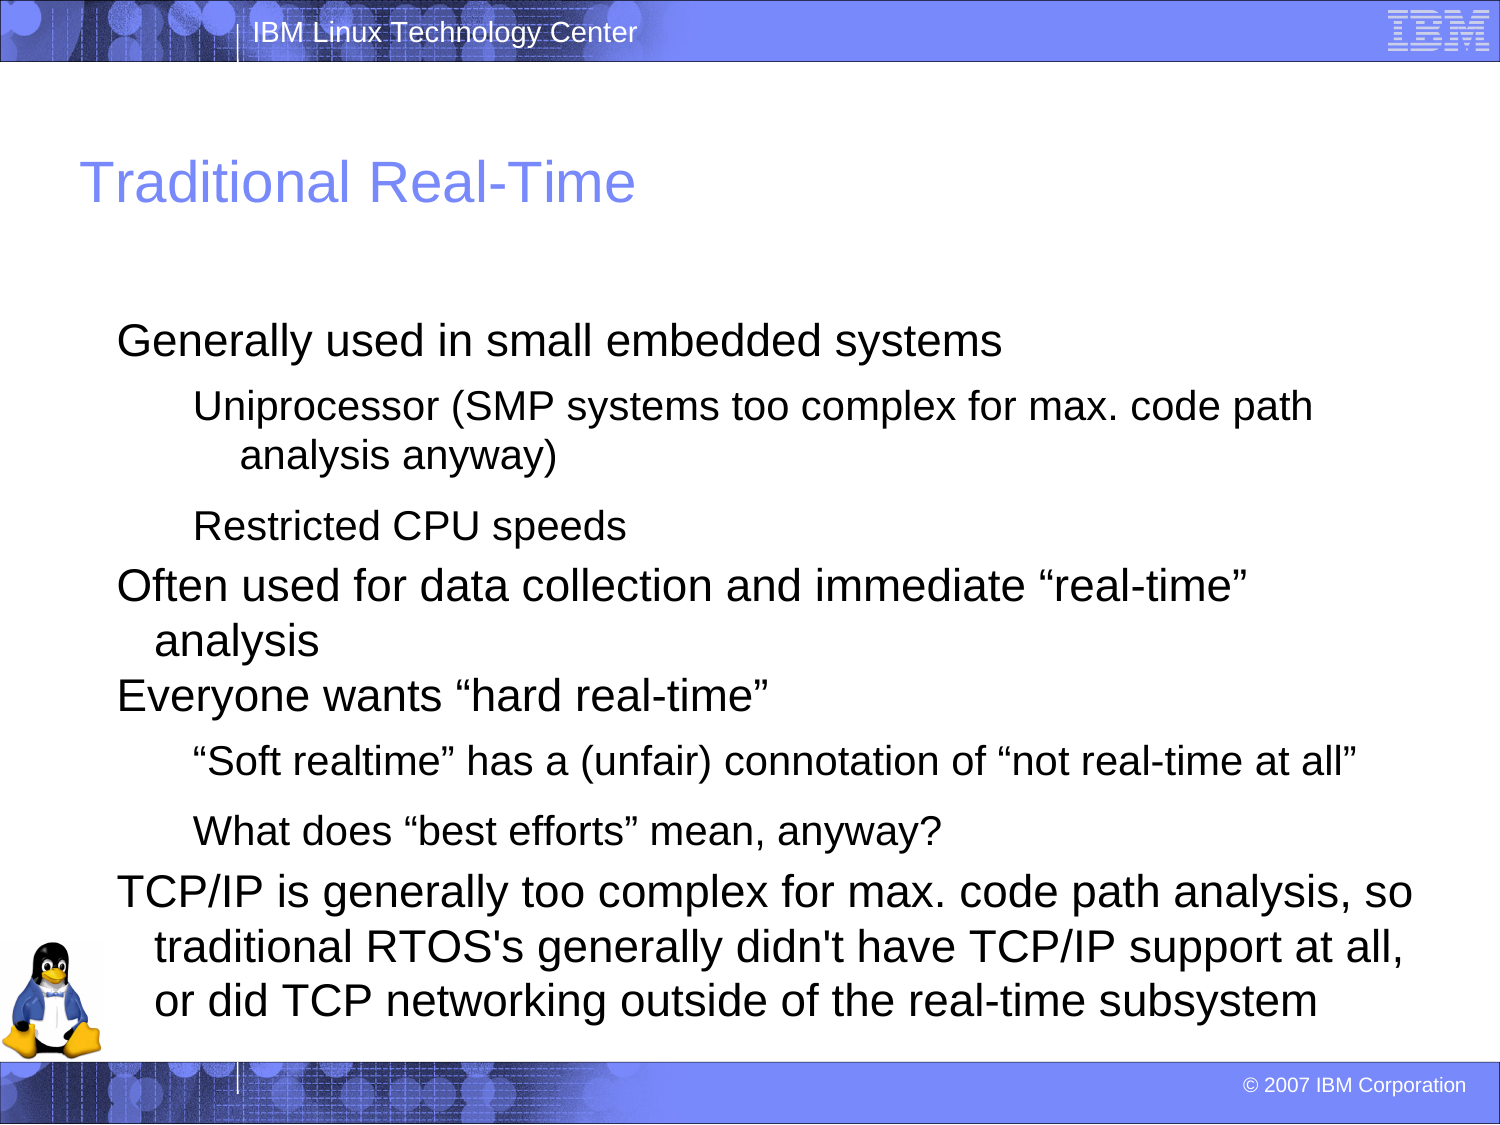

# Traditional Real-Time
Generally used in small embedded systems
Uniprocessor (SMP systems too complex for max. code path analysis anyway)
Restricted CPU speeds
Often used for data collection and immediate “real-time” analysis
Everyone wants “hard real-time”
“Soft realtime” has a (unfair) connotation of “not real-time at all”
What does “best efforts” mean, anyway?
TCP/IP is generally too complex for max. code path analysis, so traditional RTOS's generally didn't have TCP/IP support at all, or did TCP networking outside of the real-time subsystem